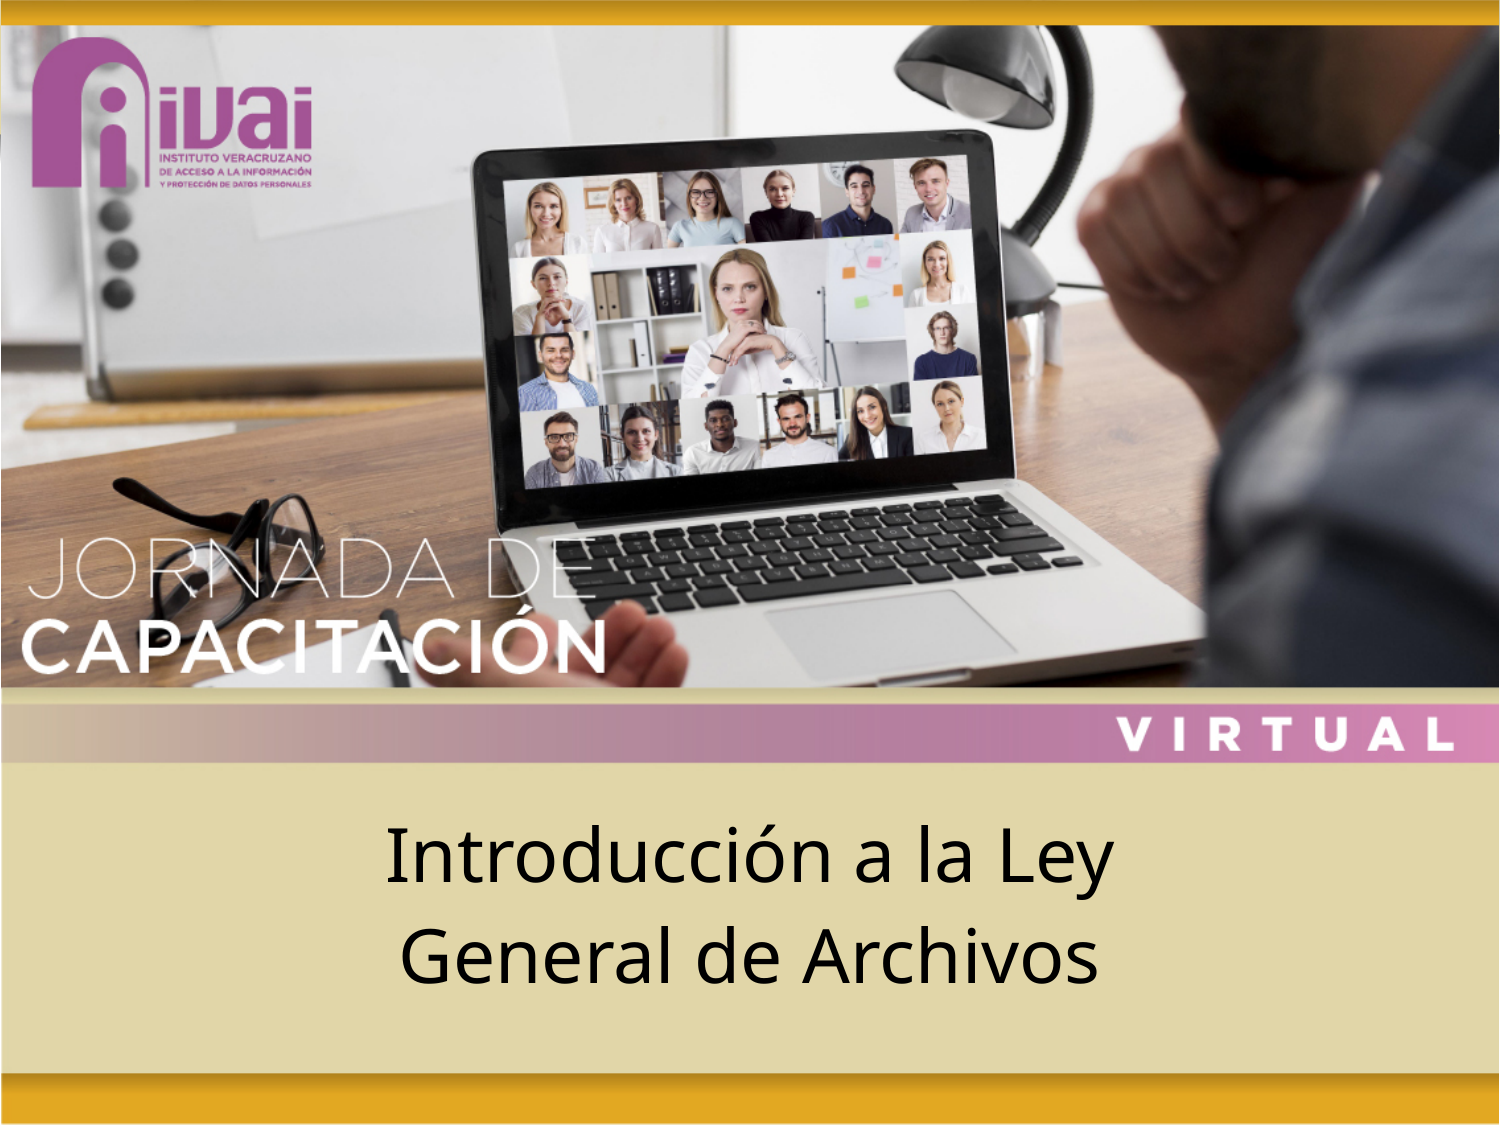

#
Introducción a la Ley
General de Archivos